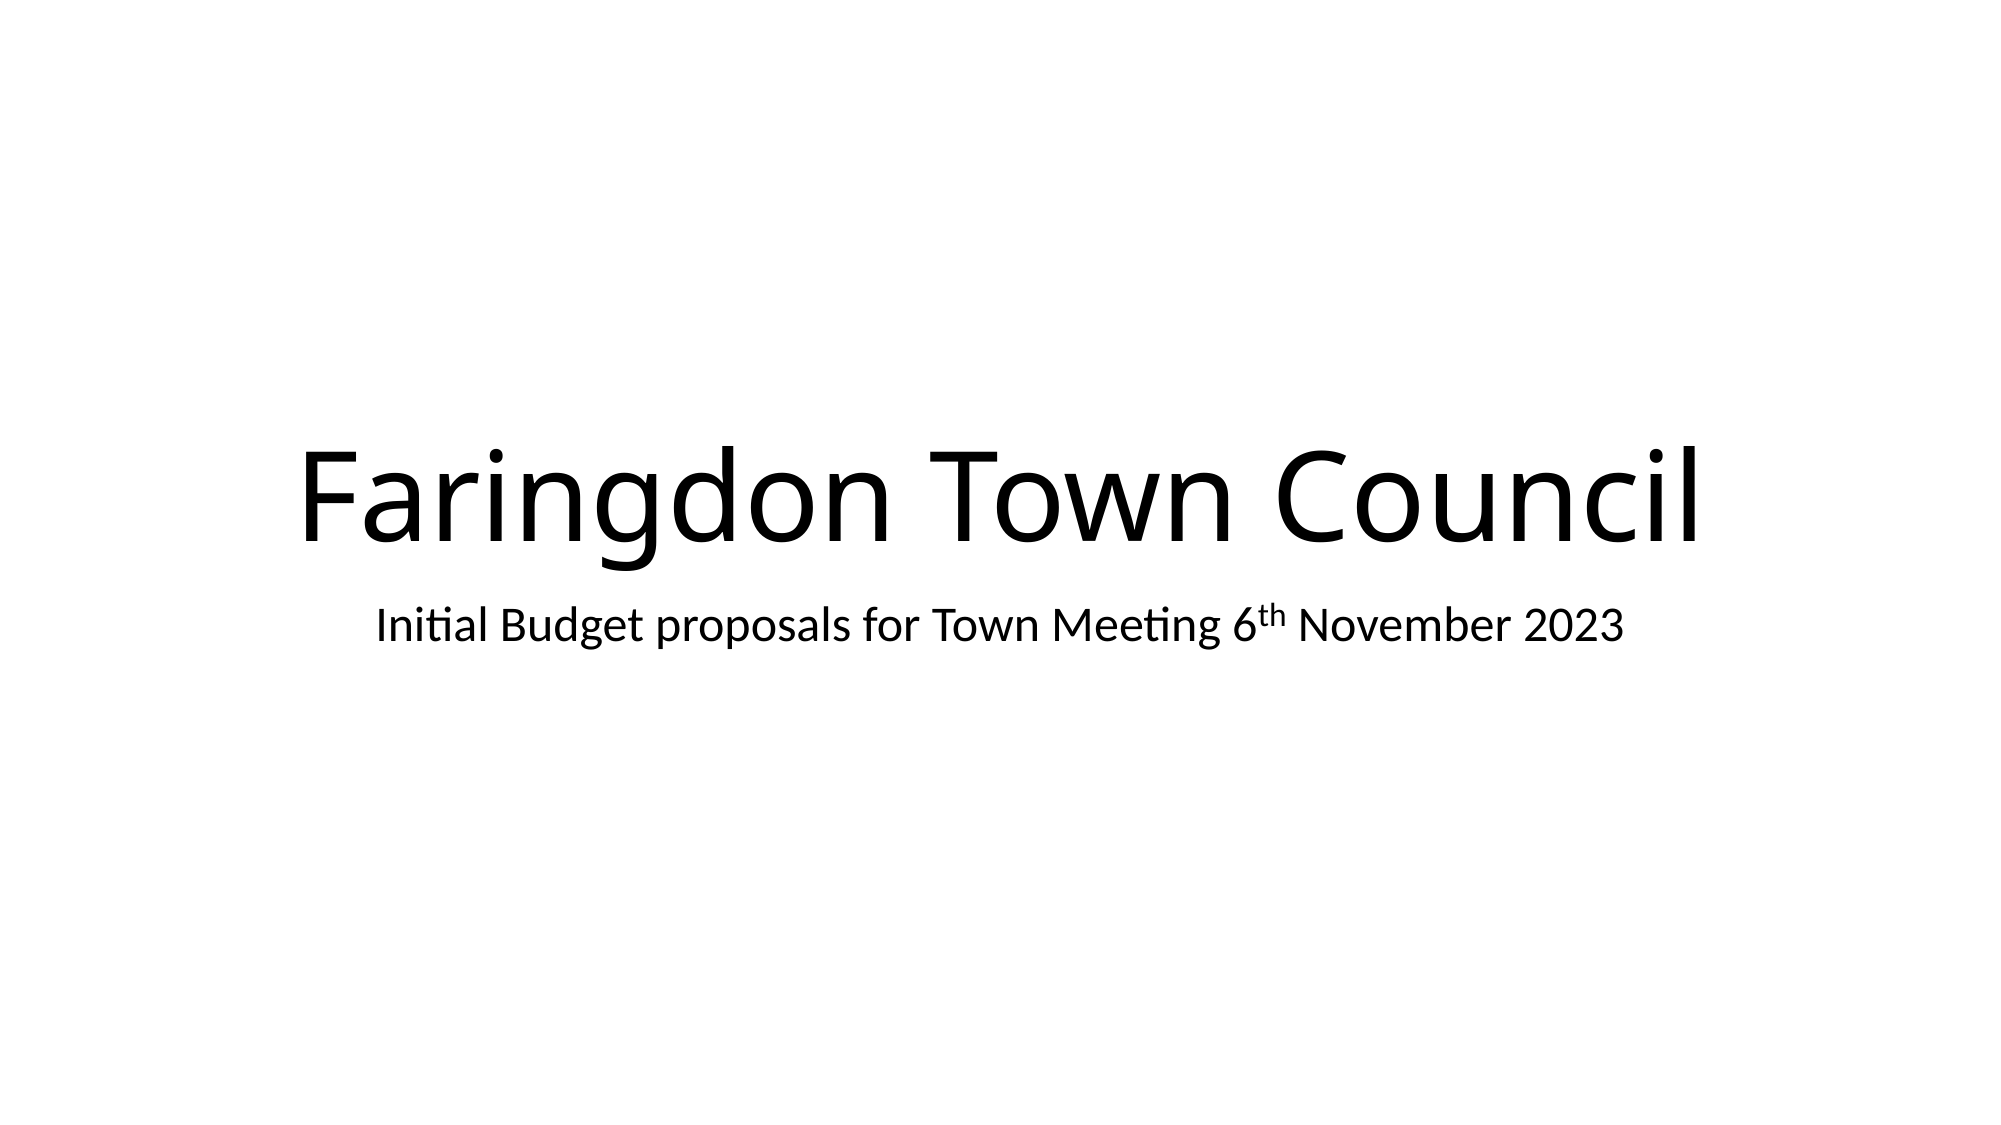

# Faringdon Town Council
Initial Budget proposals for Town Meeting 6th November 2023